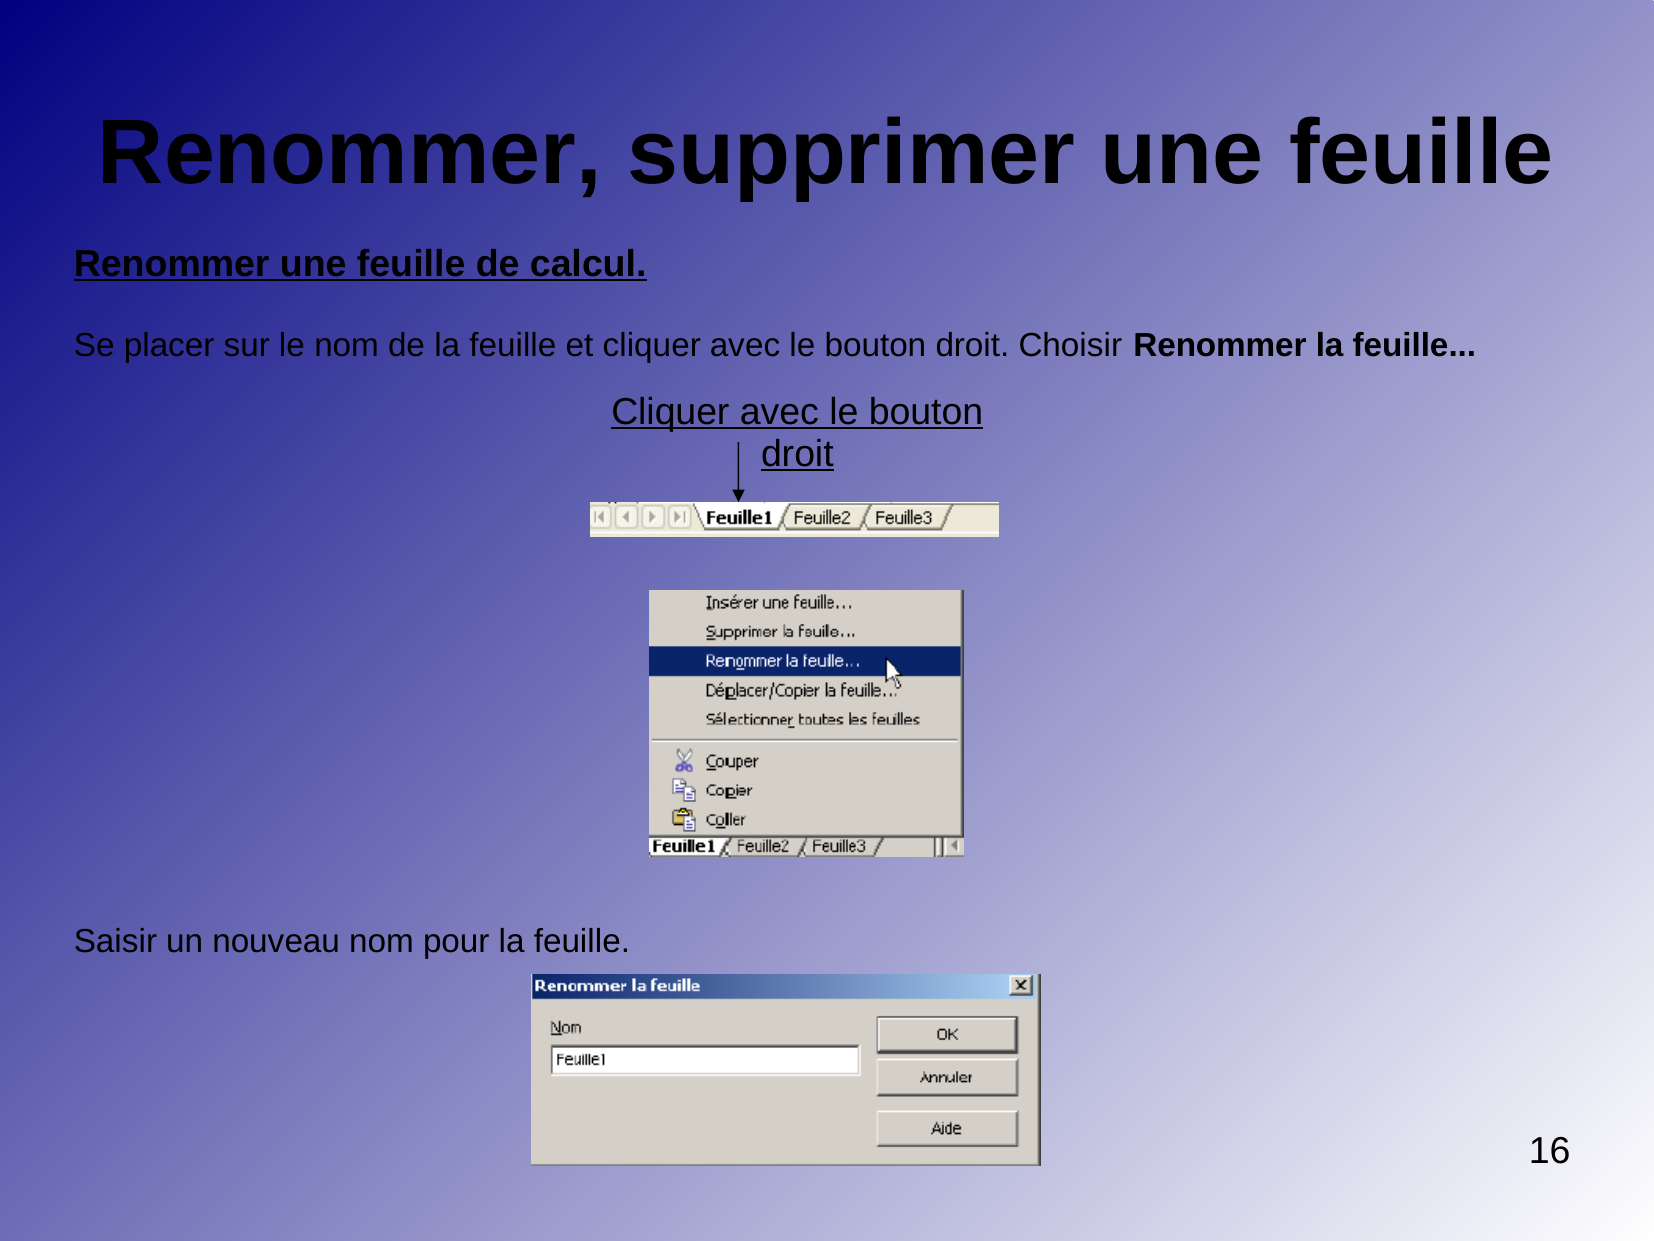

# Renommer, supprimer une feuille
Renommer une feuille de calcul.
Se placer sur le nom de la feuille et cliquer avec le bouton droit. Choisir Renommer la feuille...
Cliquer avec le bouton droit
Saisir un nouveau nom pour la feuille.
16